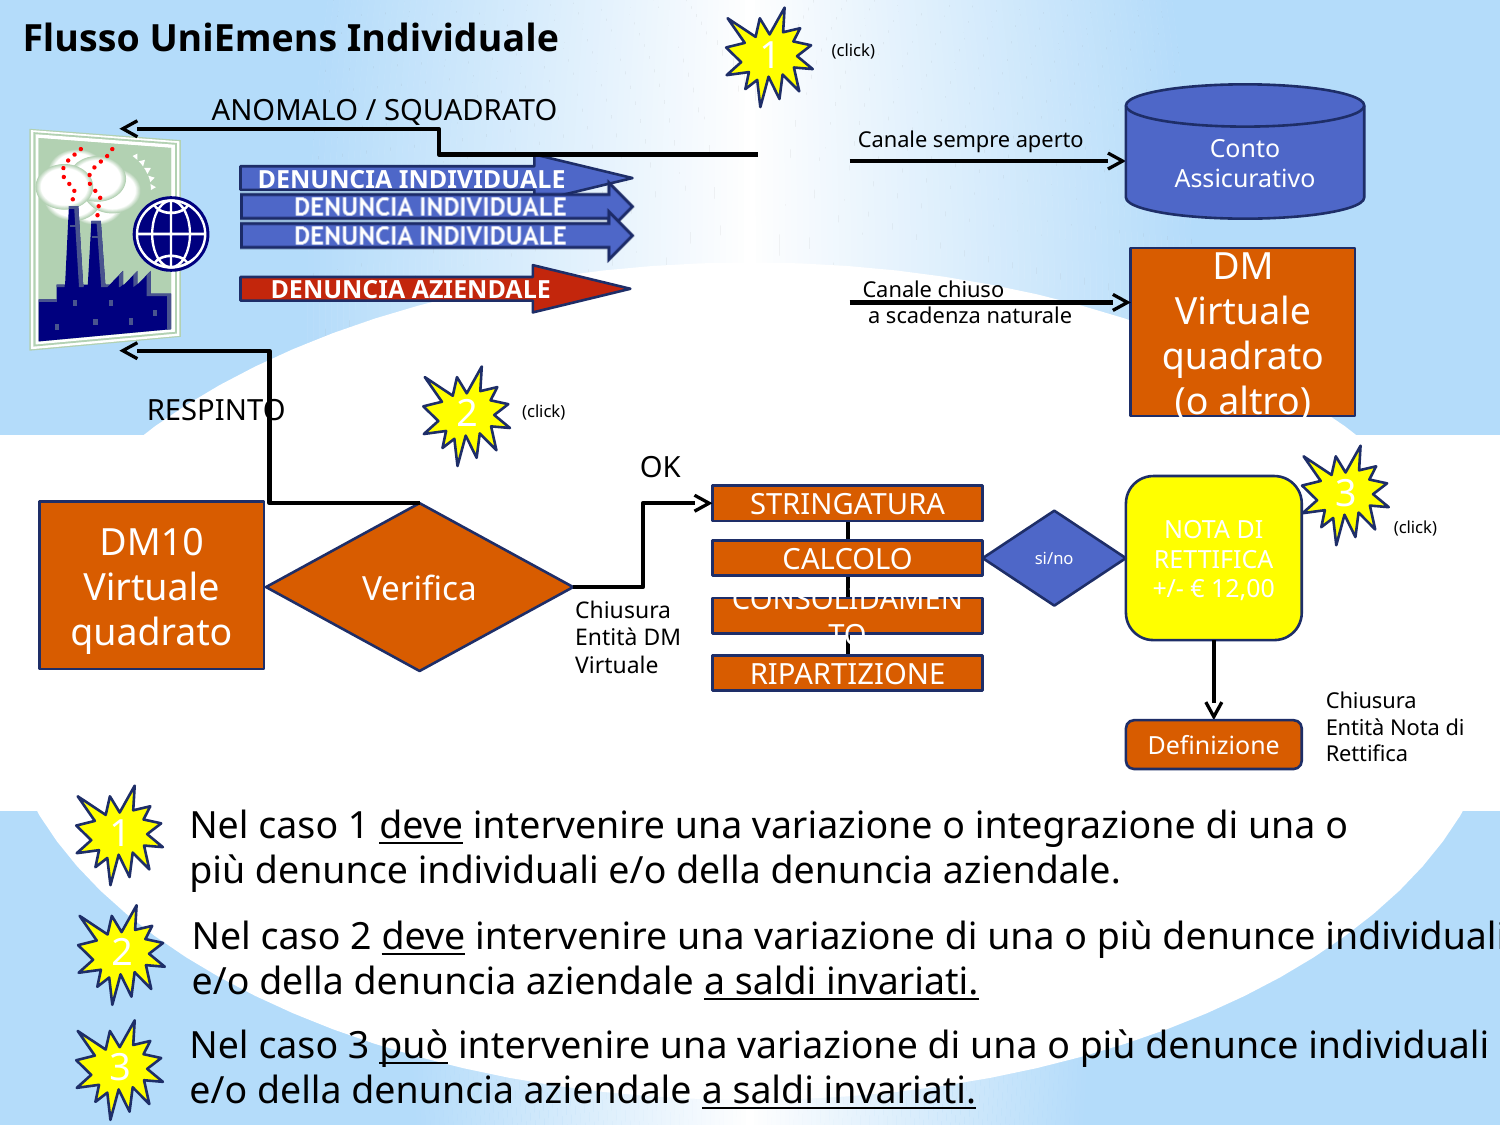

Flusso UniEmens Individuale
1
(click)
ANOMALO / SQUADRATO
Conto Assicurativo
Canale sempre aperto
DENUNCIA INDIVIDUALE
DM Virtuale quadrato
(o altro)
DENUNCIA AZIENDALE
Canale chiuso
 a scadenza naturale
2
RESPINTO
(click)
OK
3
NOTA DI
RETTIFICA
+/- € 12,00
STRINGATURA
DM10
Virtuale
quadrato
Verifica
(click)
si/no
CALCOLO
Chiusura
Entità DM
Virtuale
CONSOLIDAMENTO
RIPARTIZIONE
Chiusura
Entità Nota di
Rettifica
Definizione
1
Nel caso 1 deve intervenire una variazione o integrazione di una o
più denunce individuali e/o della denuncia aziendale.
2
Nel caso 2 deve intervenire una variazione di una o più denunce individuali
e/o della denuncia aziendale a saldi invariati.
Nel caso 3 può intervenire una variazione di una o più denunce individuali
e/o della denuncia aziendale a saldi invariati.
3